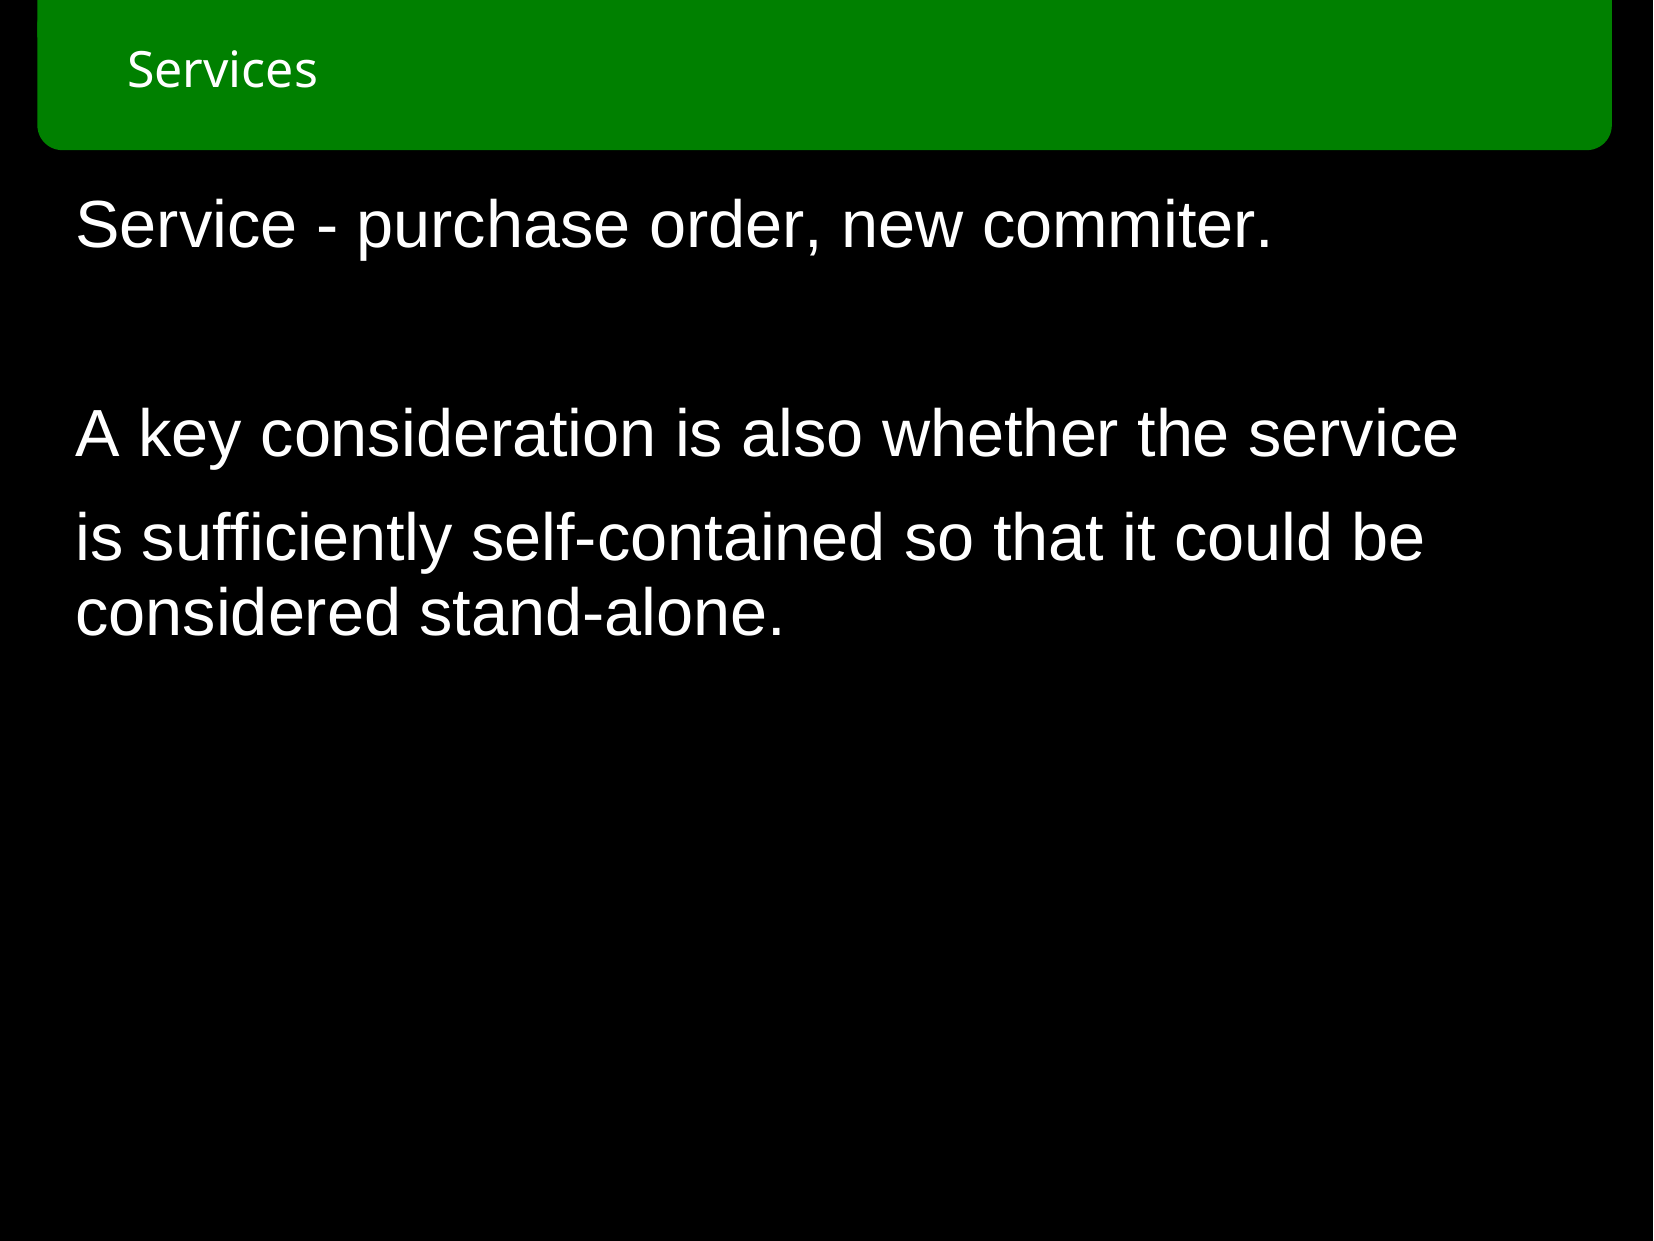

Services
# Service - purchase order, new commiter.
A key consideration is also whether the service
is sufficiently self-contained so that it could be considered stand-alone.